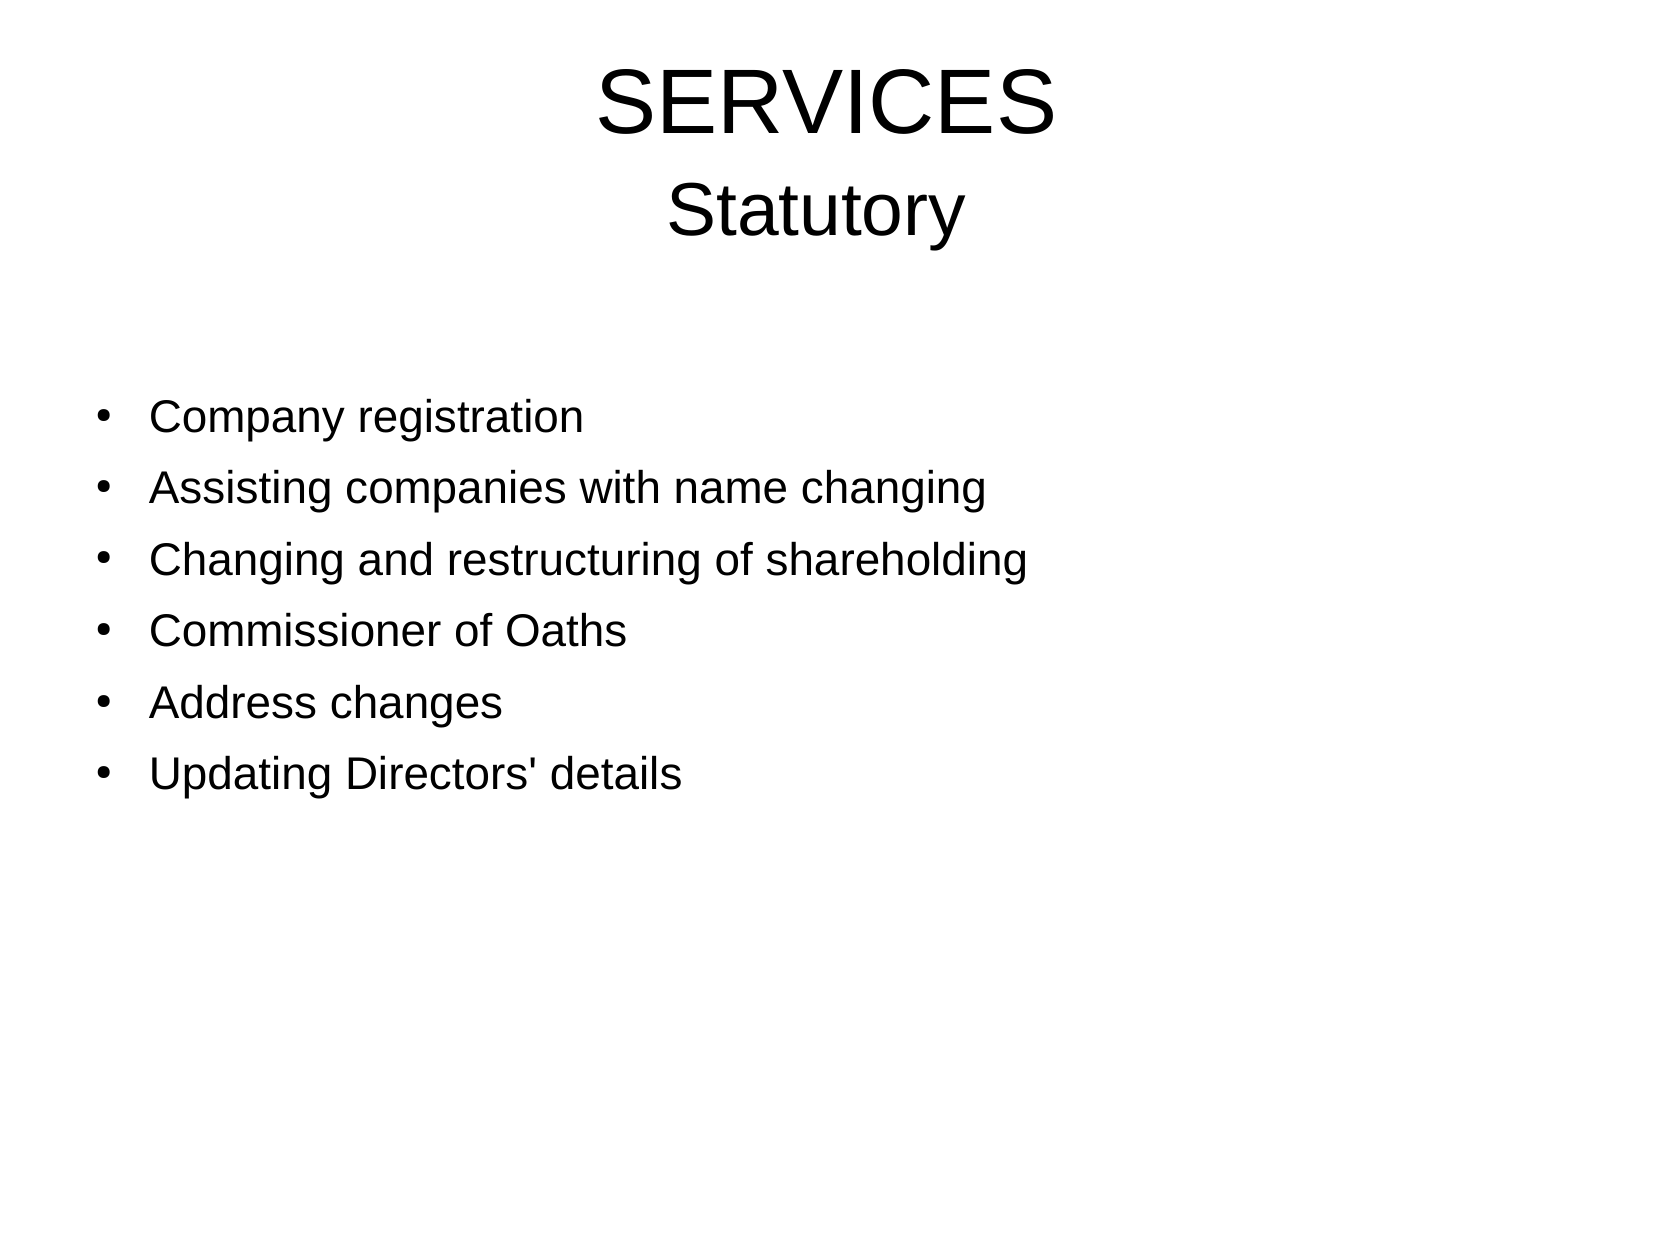

# SERVICES Statutory
Company registration
Assisting companies with name changing
Changing and restructuring of shareholding
Commissioner of Oaths
Address changes
Updating Directors' details